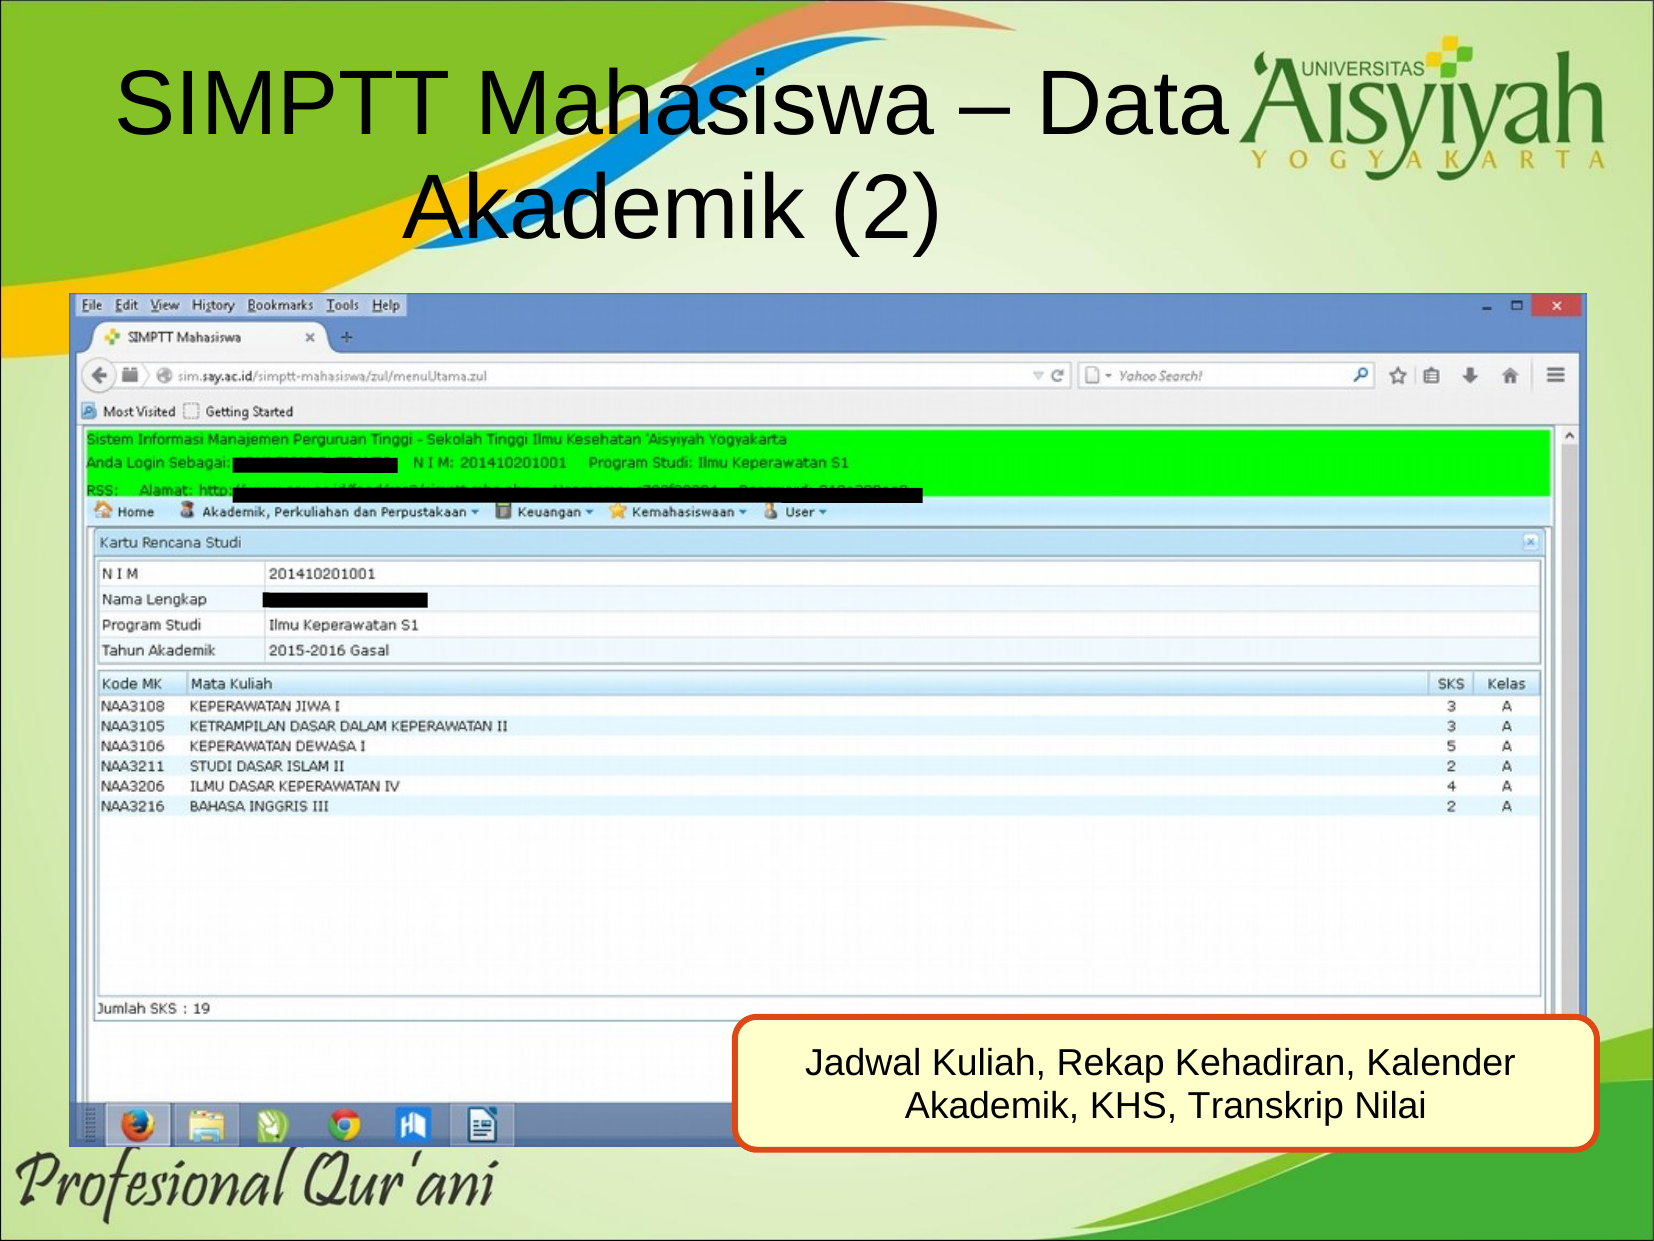

SIMPTT Mahasiswa – Data Akademik (2)
Jadwal Kuliah, Rekap Kehadiran, Kalender
Akademik, KHS, Transkrip Nilai